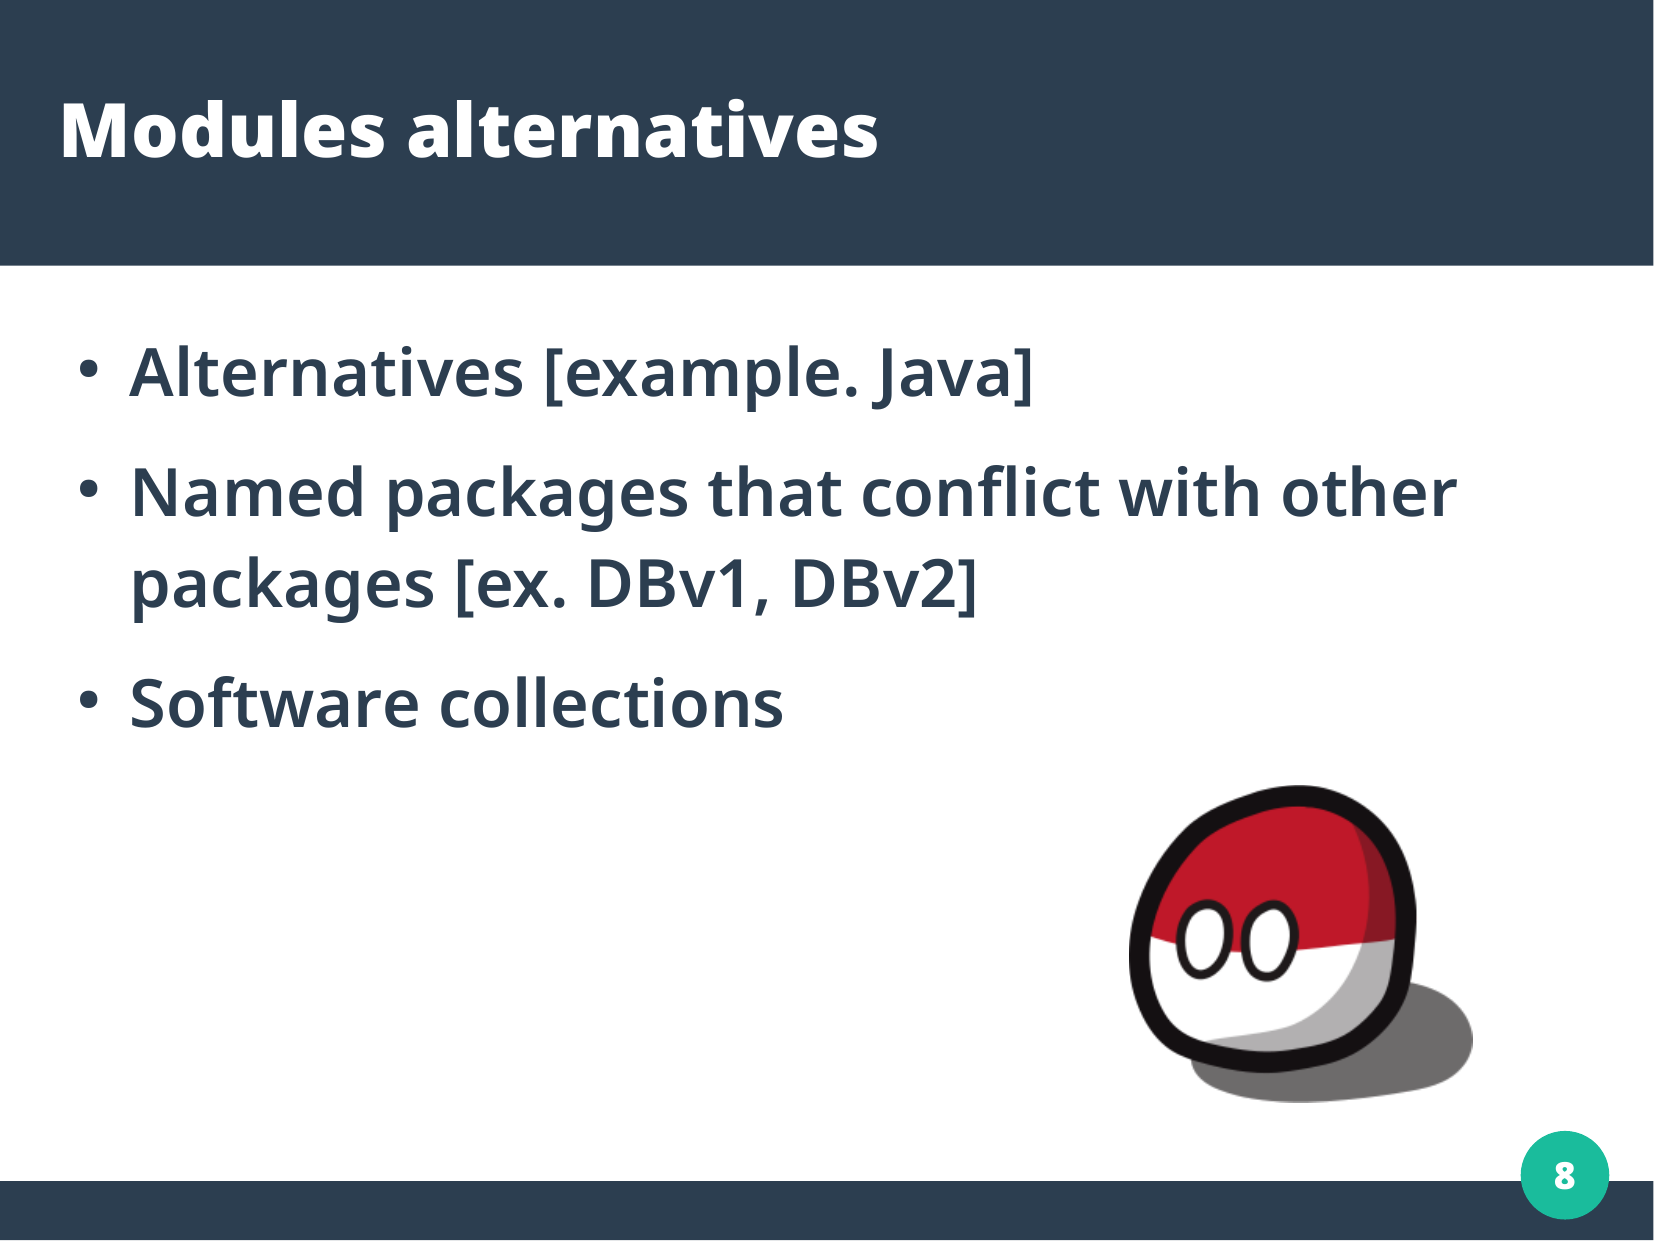

# Modules alternatives
Alternatives [example. Java]
Named packages that conflict with other packages [ex. DBv1, DBv2]
Software collections
8